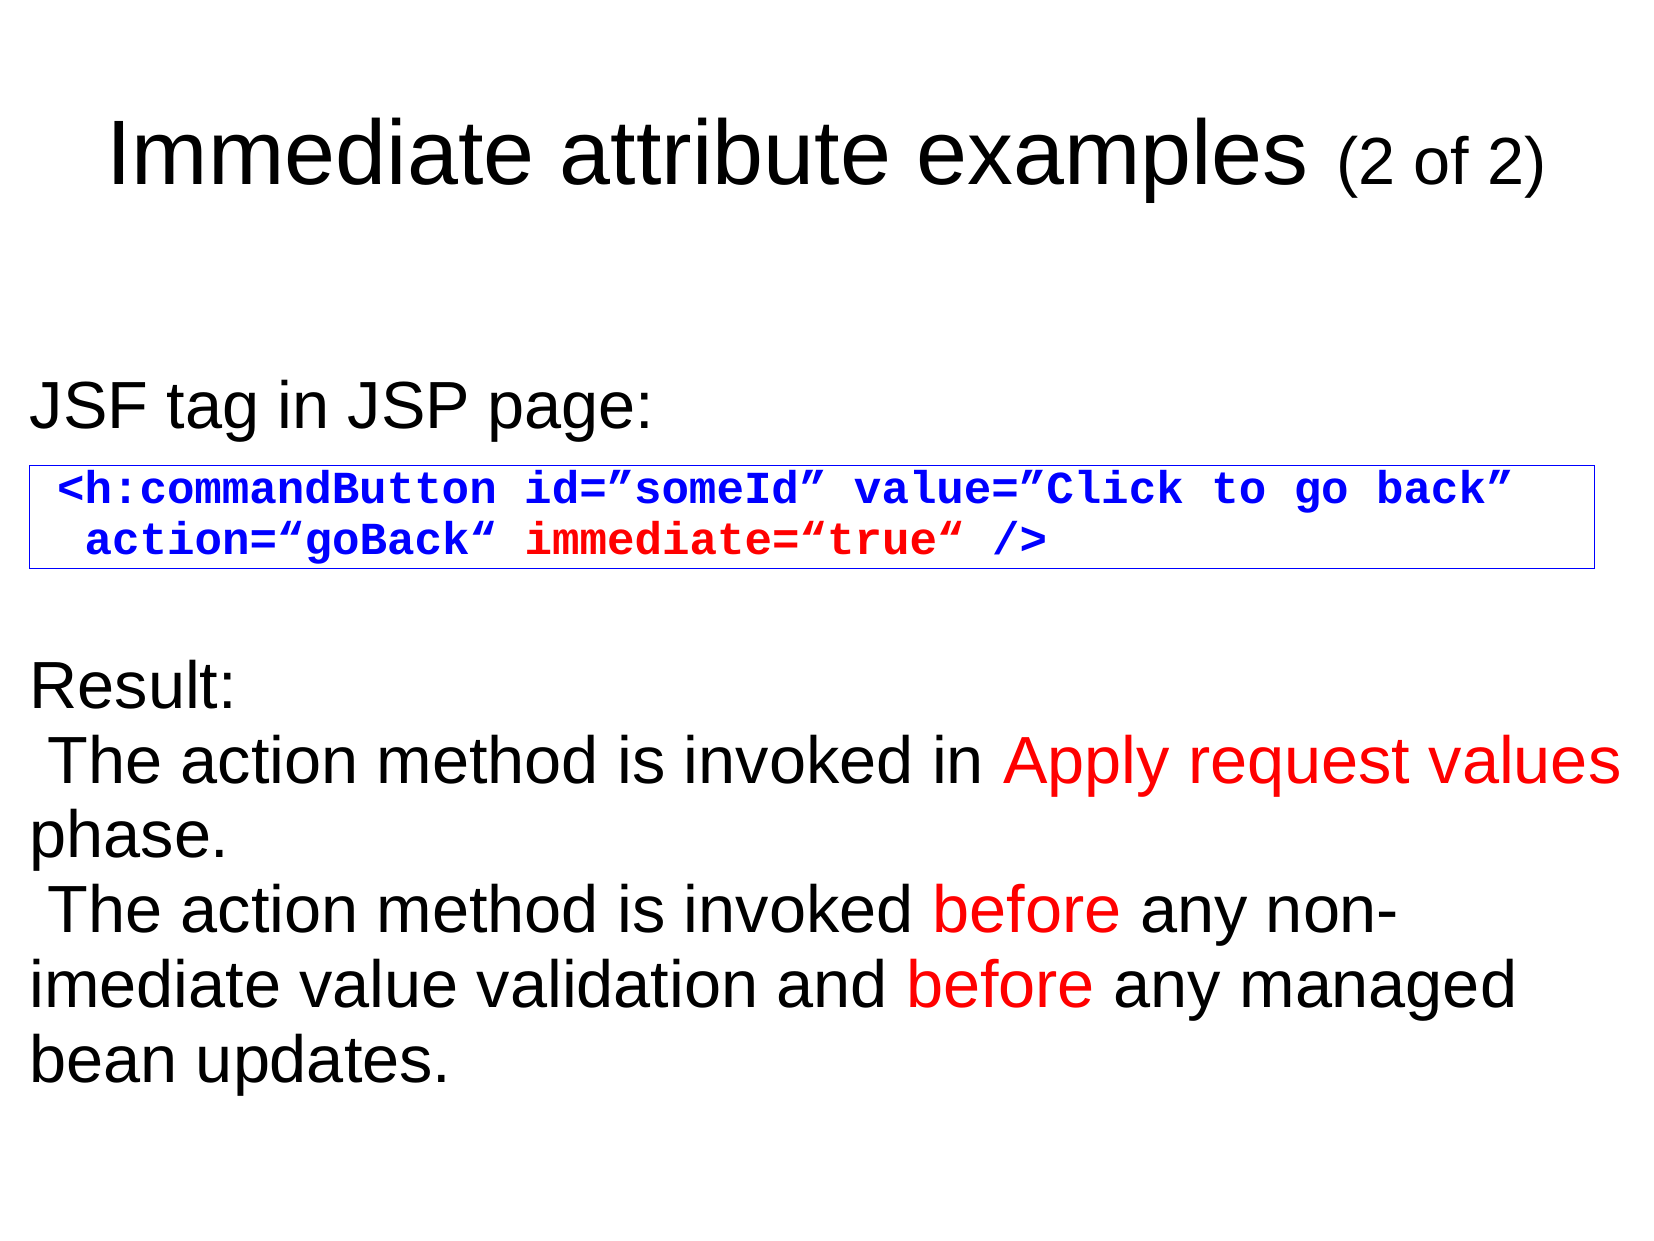

# Immediate attribute examples (2 of 2)
JSF tag in JSP page:
 <h:commandButton id=”someId” value=”Click to go back”
 action=“goBack“ immediate=“true“ />
Result:
 The action method is invoked in Apply request values phase.
 The action method is invoked before any non-imediate value validation and before any managed bean updates.